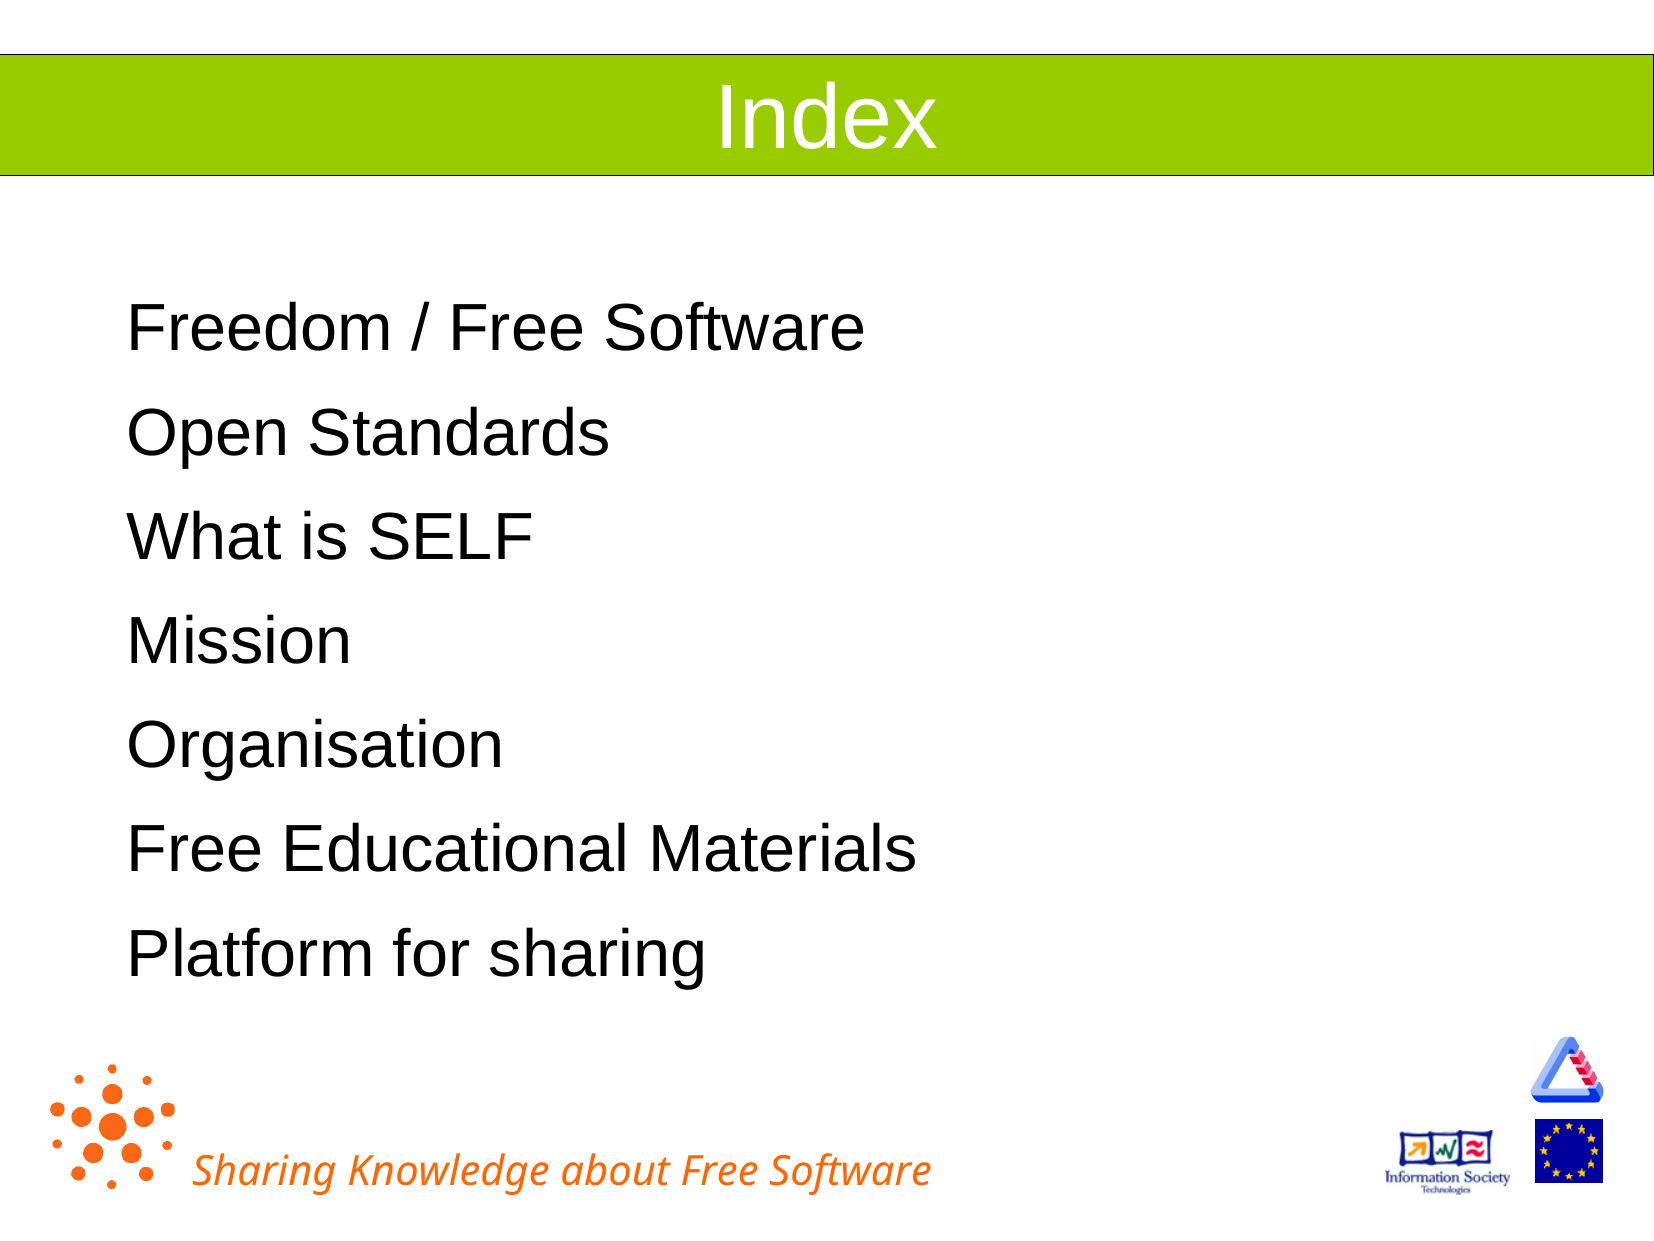

# Index
Freedom / Free Software
Open Standards
What is SELF
Mission
Organisation
Free Educational Materials
Platform for sharing